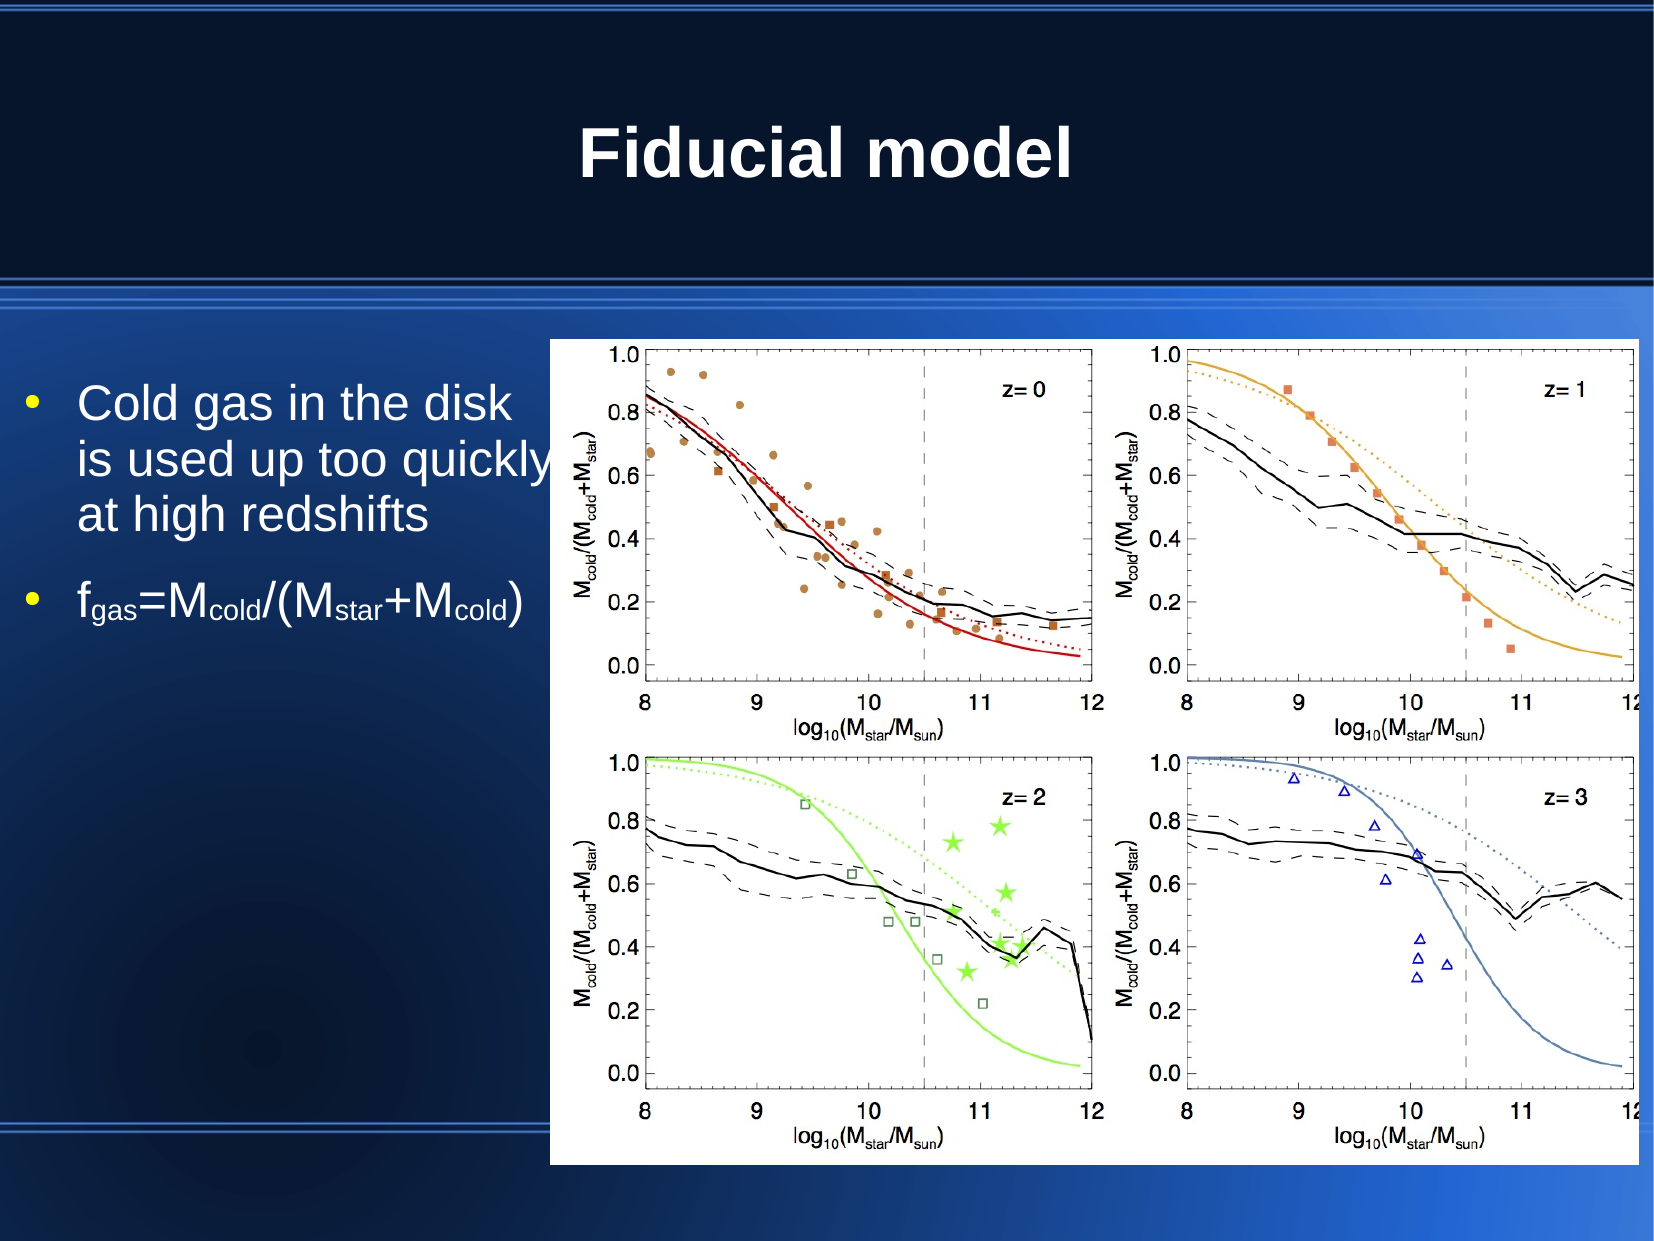

# Fiducial model
Cold gas in the disk is used up too quickly at high redshifts
fgas=Mcold/(Mstar+Mcold)